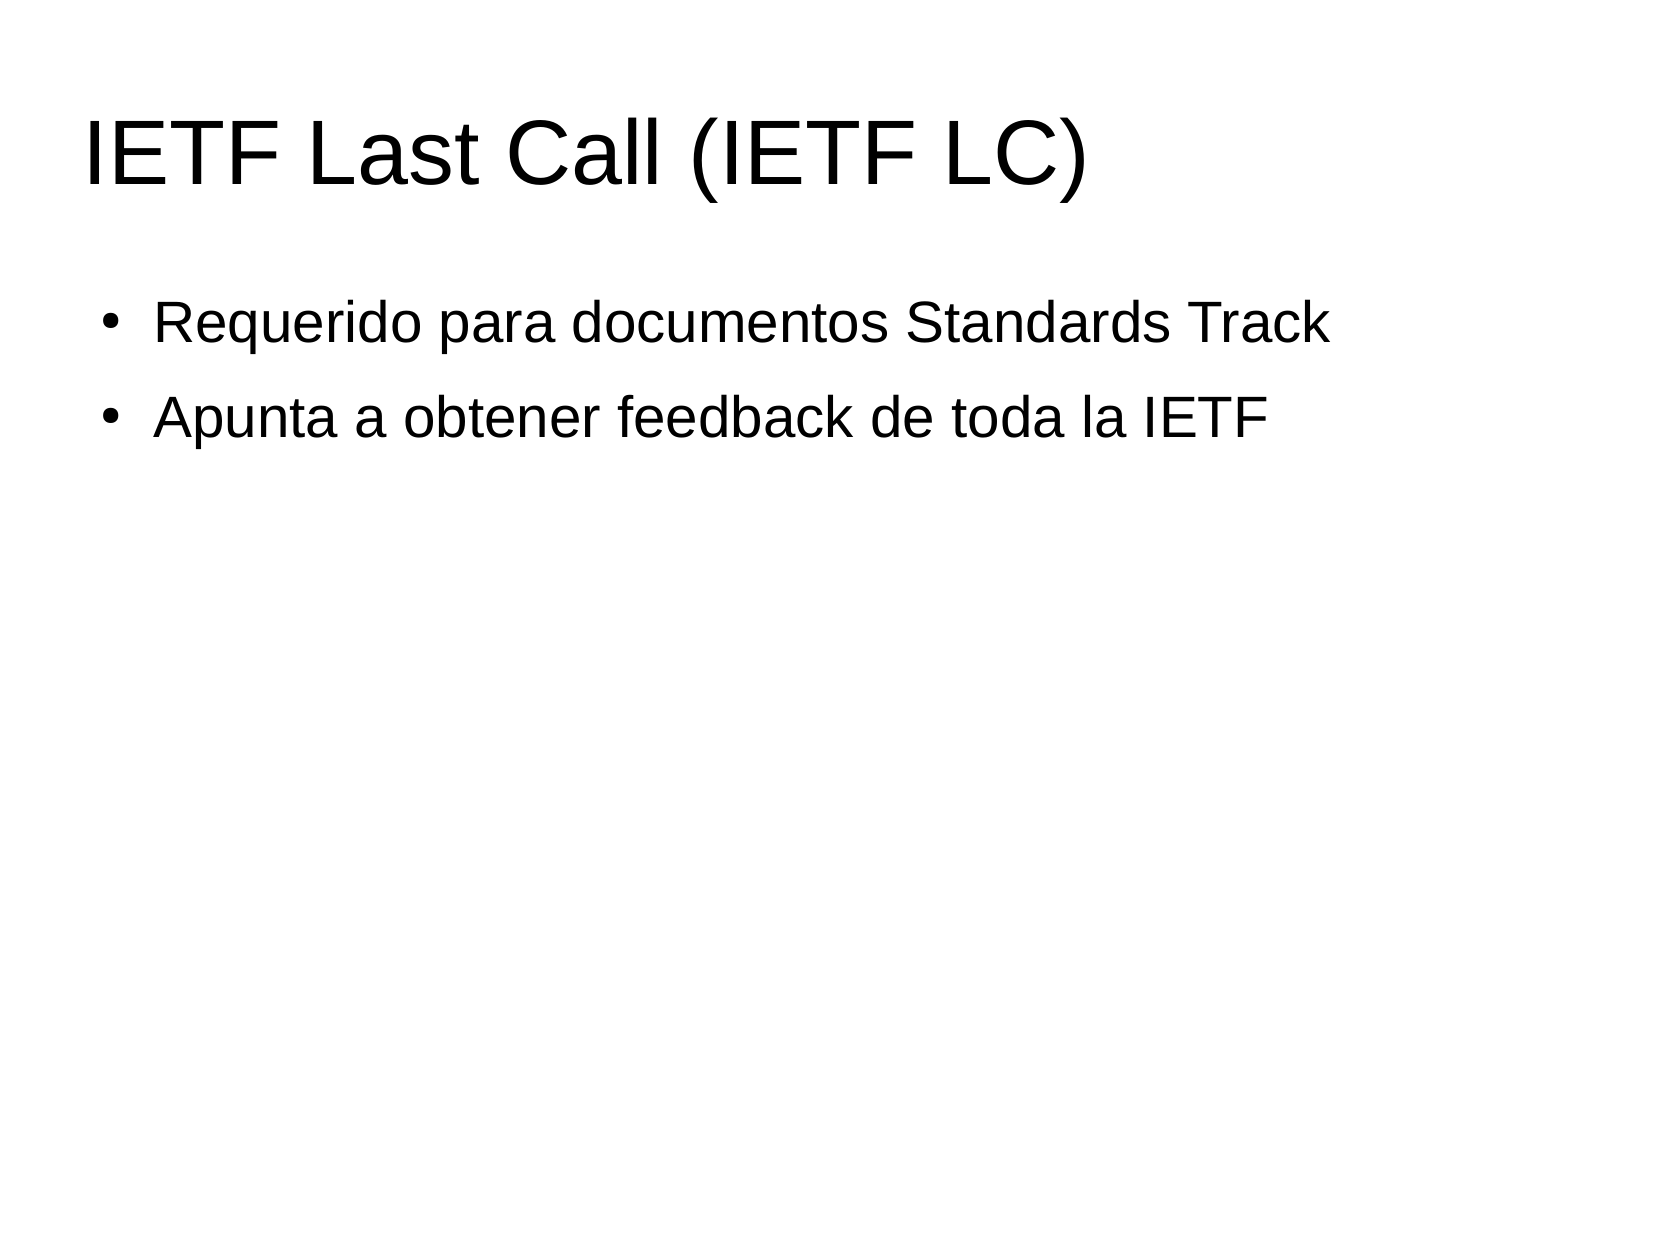

# IETF Last Call (IETF LC)
Requerido para documentos Standards Track
Apunta a obtener feedback de toda la IETF